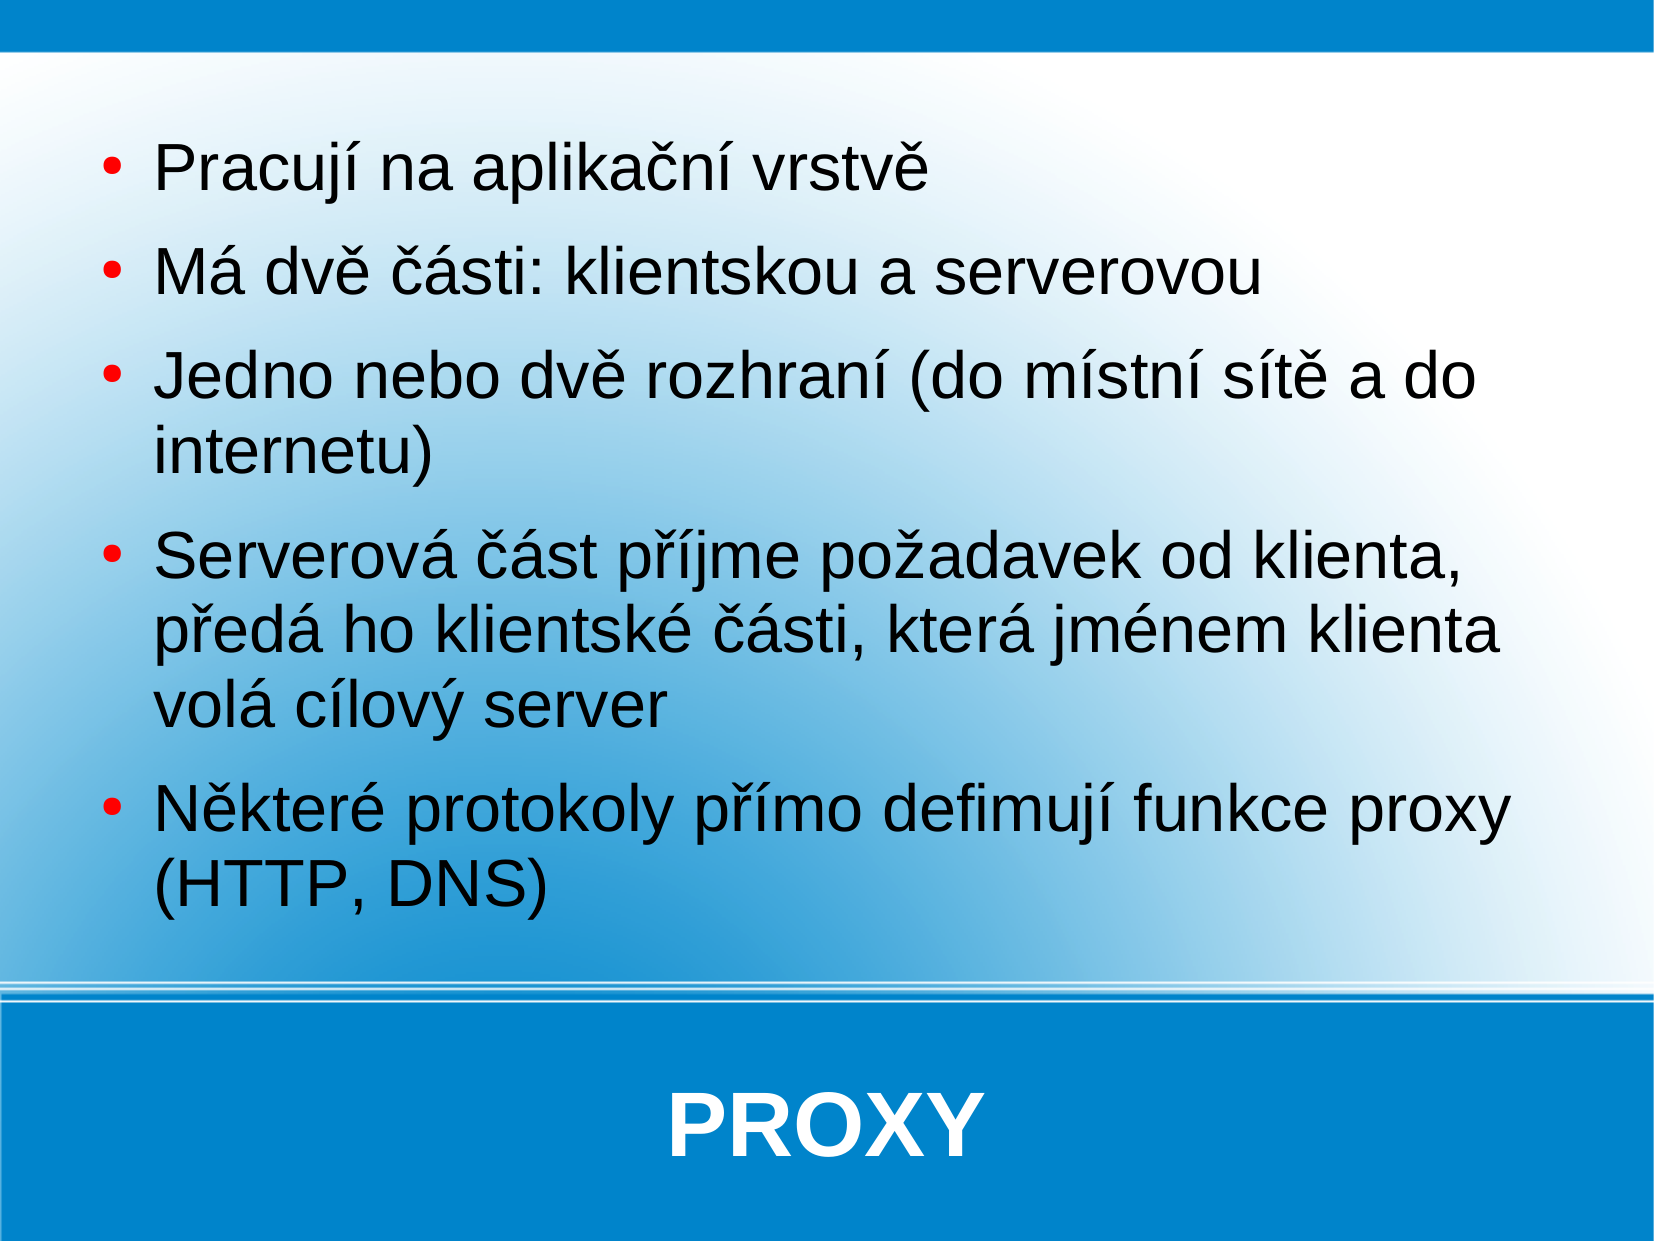

Pracují na aplikační vrstvě
Má dvě části: klientskou a serverovou
Jedno nebo dvě rozhraní (do místní sítě a do internetu)
Serverová část příjme požadavek od klienta, předá ho klientské části, která jménem klienta volá cílový server
Některé protokoly přímo defimují funkce proxy (HTTP, DNS)
# PROXY